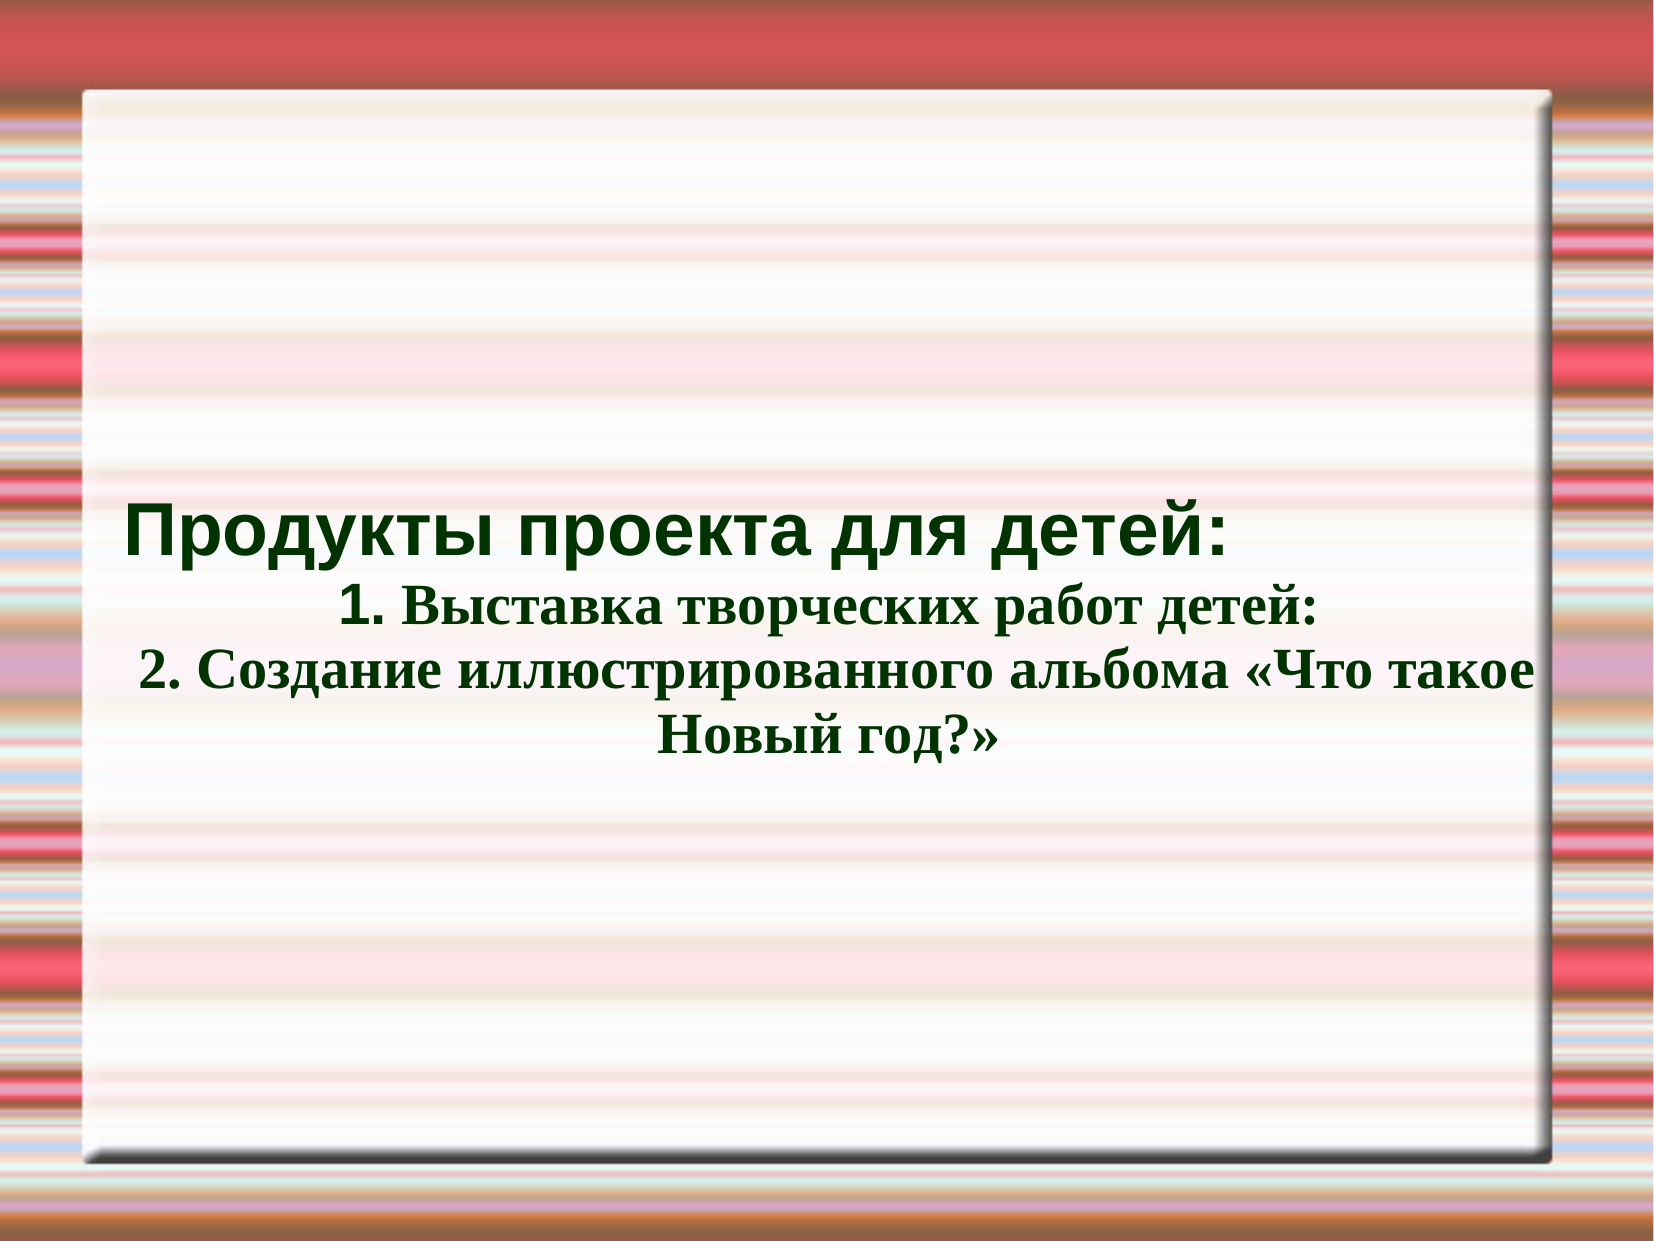

# Продукты проекта для детей:
1. Выставка творческих работ детей:
 2. Создание иллюстрированного альбома «Что такое Новый год?»